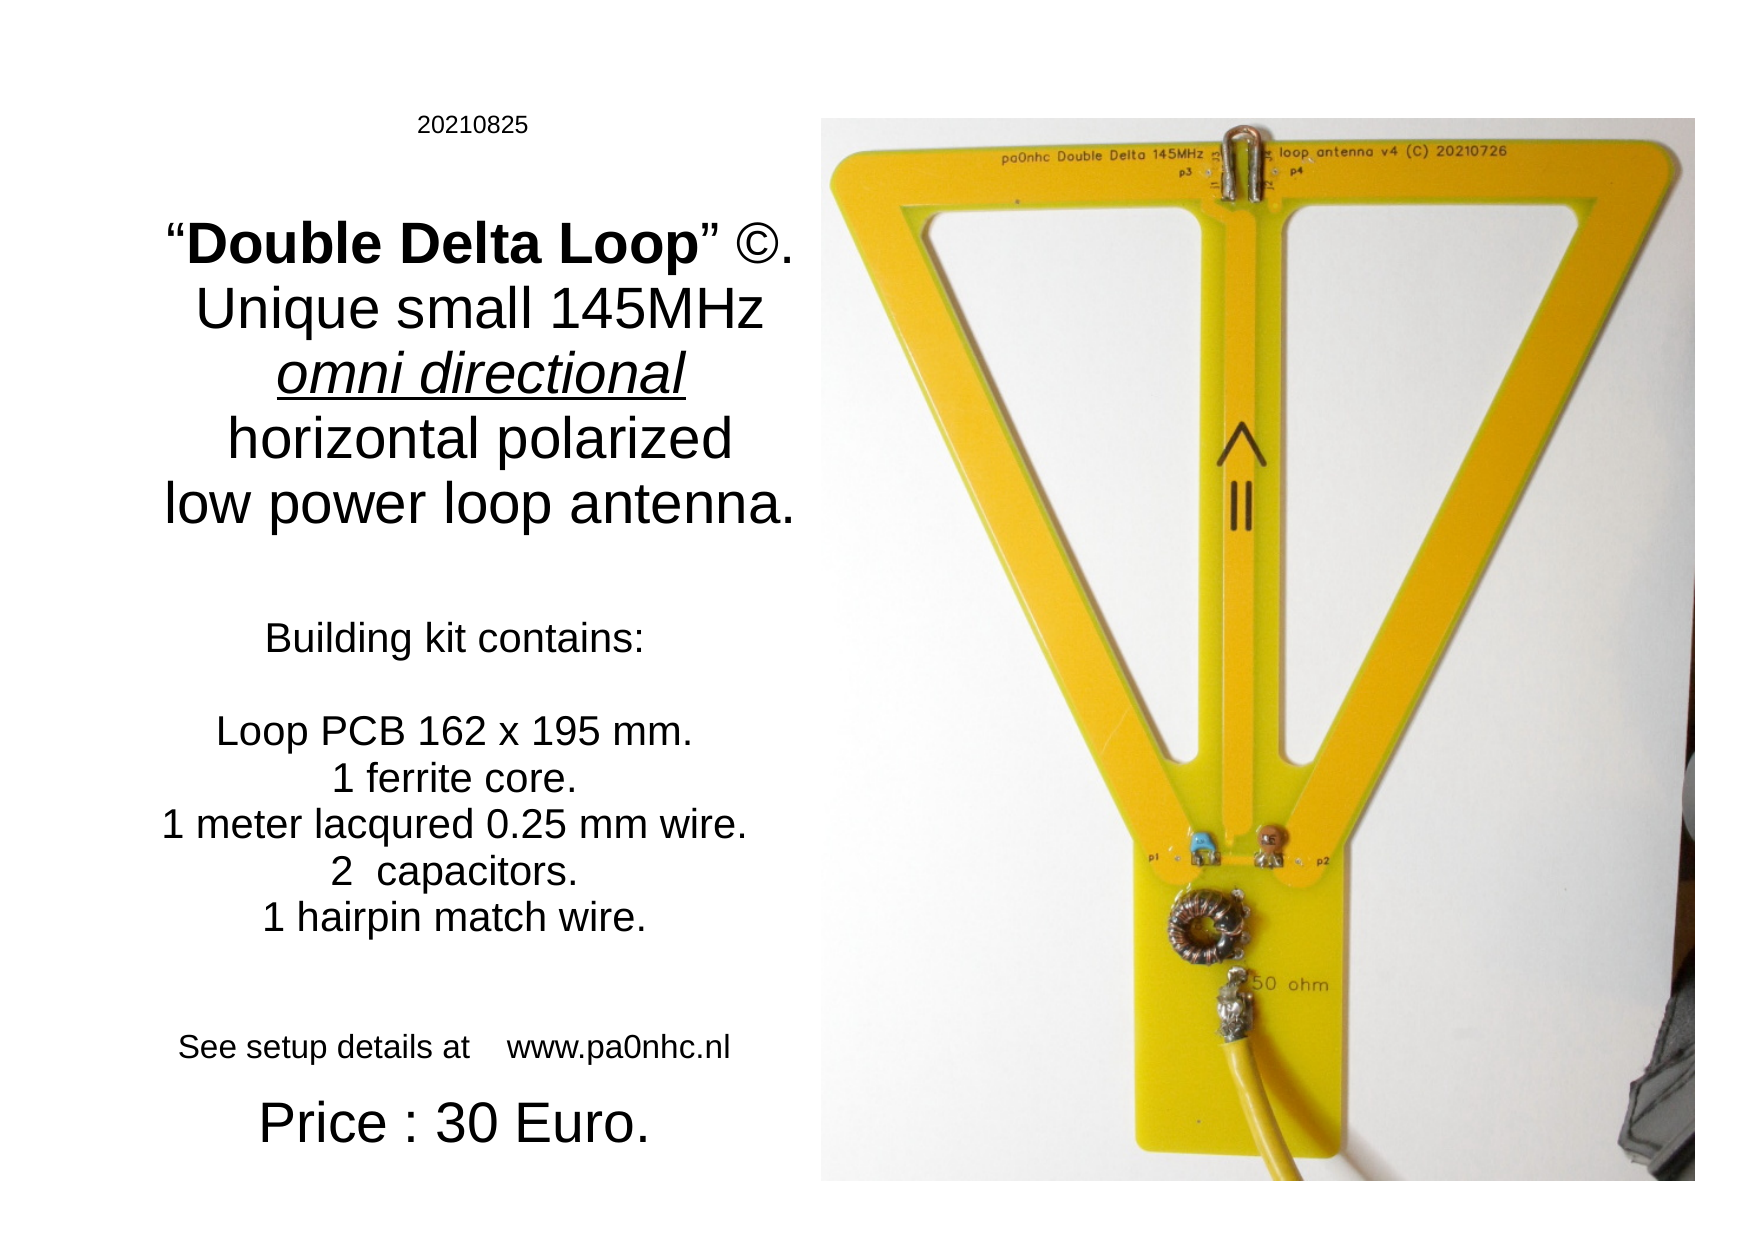

# 20210825 “Double Delta Loop” ©. Unique small 145MHz omni directional horizontal polarized low power loop antenna.
Building kit contains:
Loop PCB 162 x 195 mm.
1 ferrite core.
1 meter lacqured 0.25 mm wire.
2 capacitors.
1 hairpin match wire.
See setup details at www.pa0nhc.nl
Price : 30 Euro.